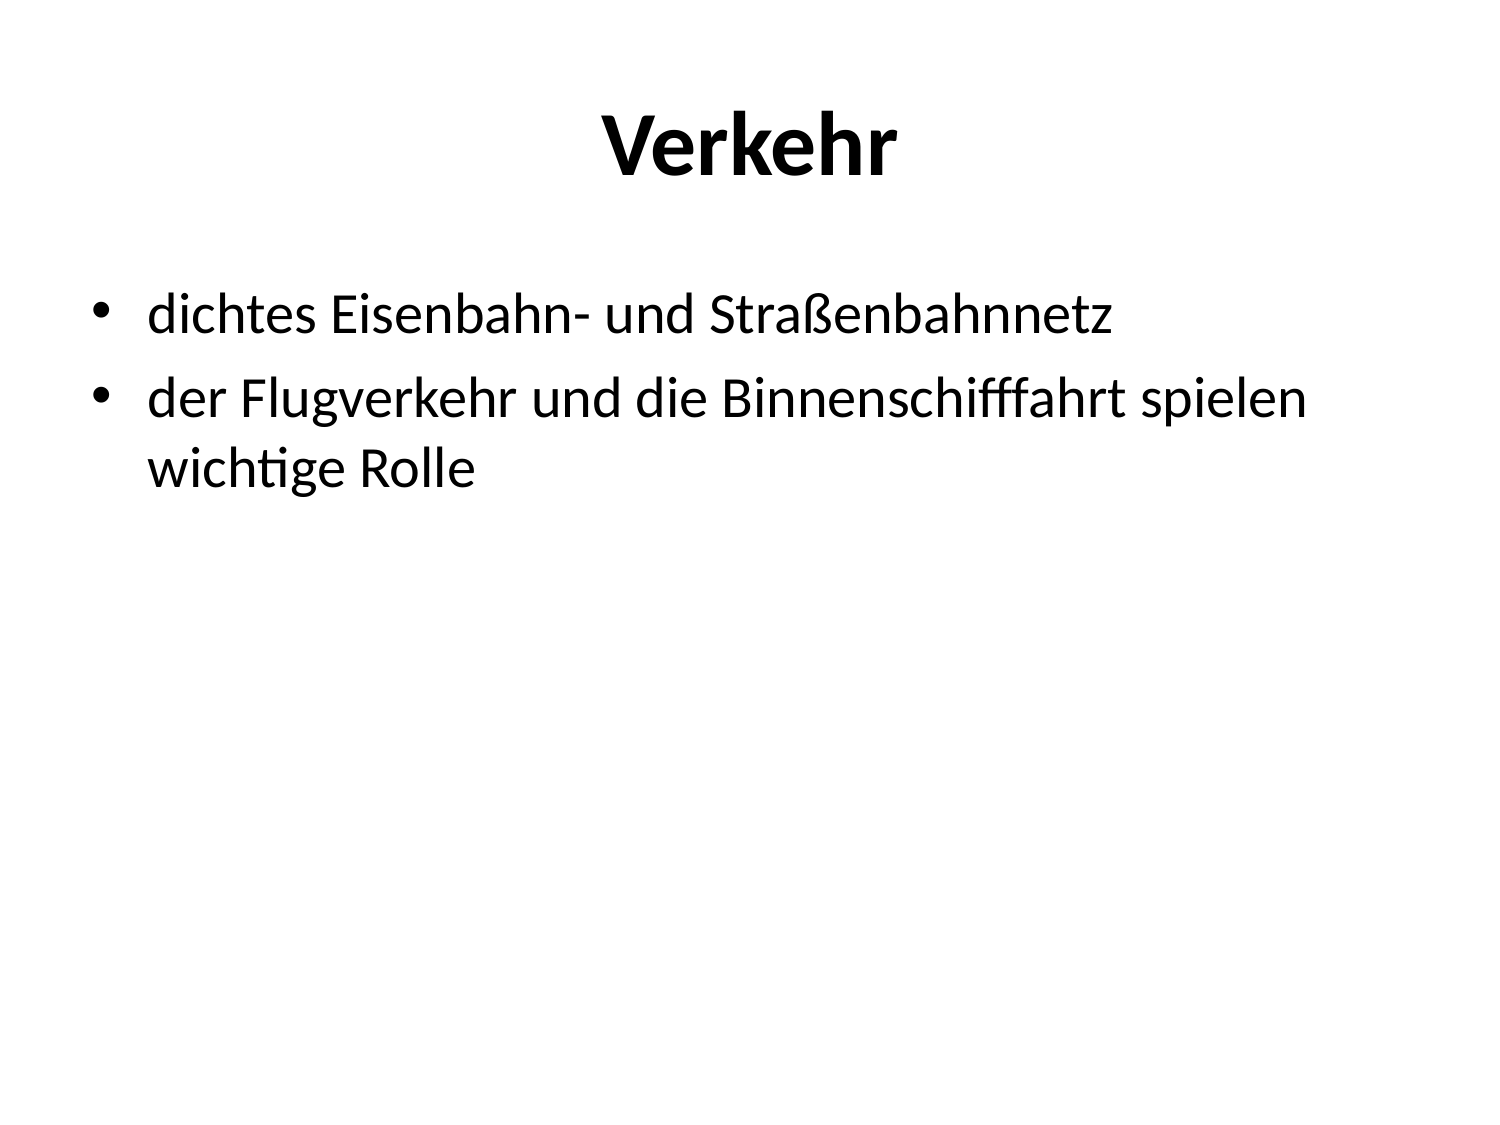

# Verkehr
dichtes Eisenbahn- und Straßenbahnnetz
der Flugverkehr und die Binnenschifffahrt spielen wichtige Rolle